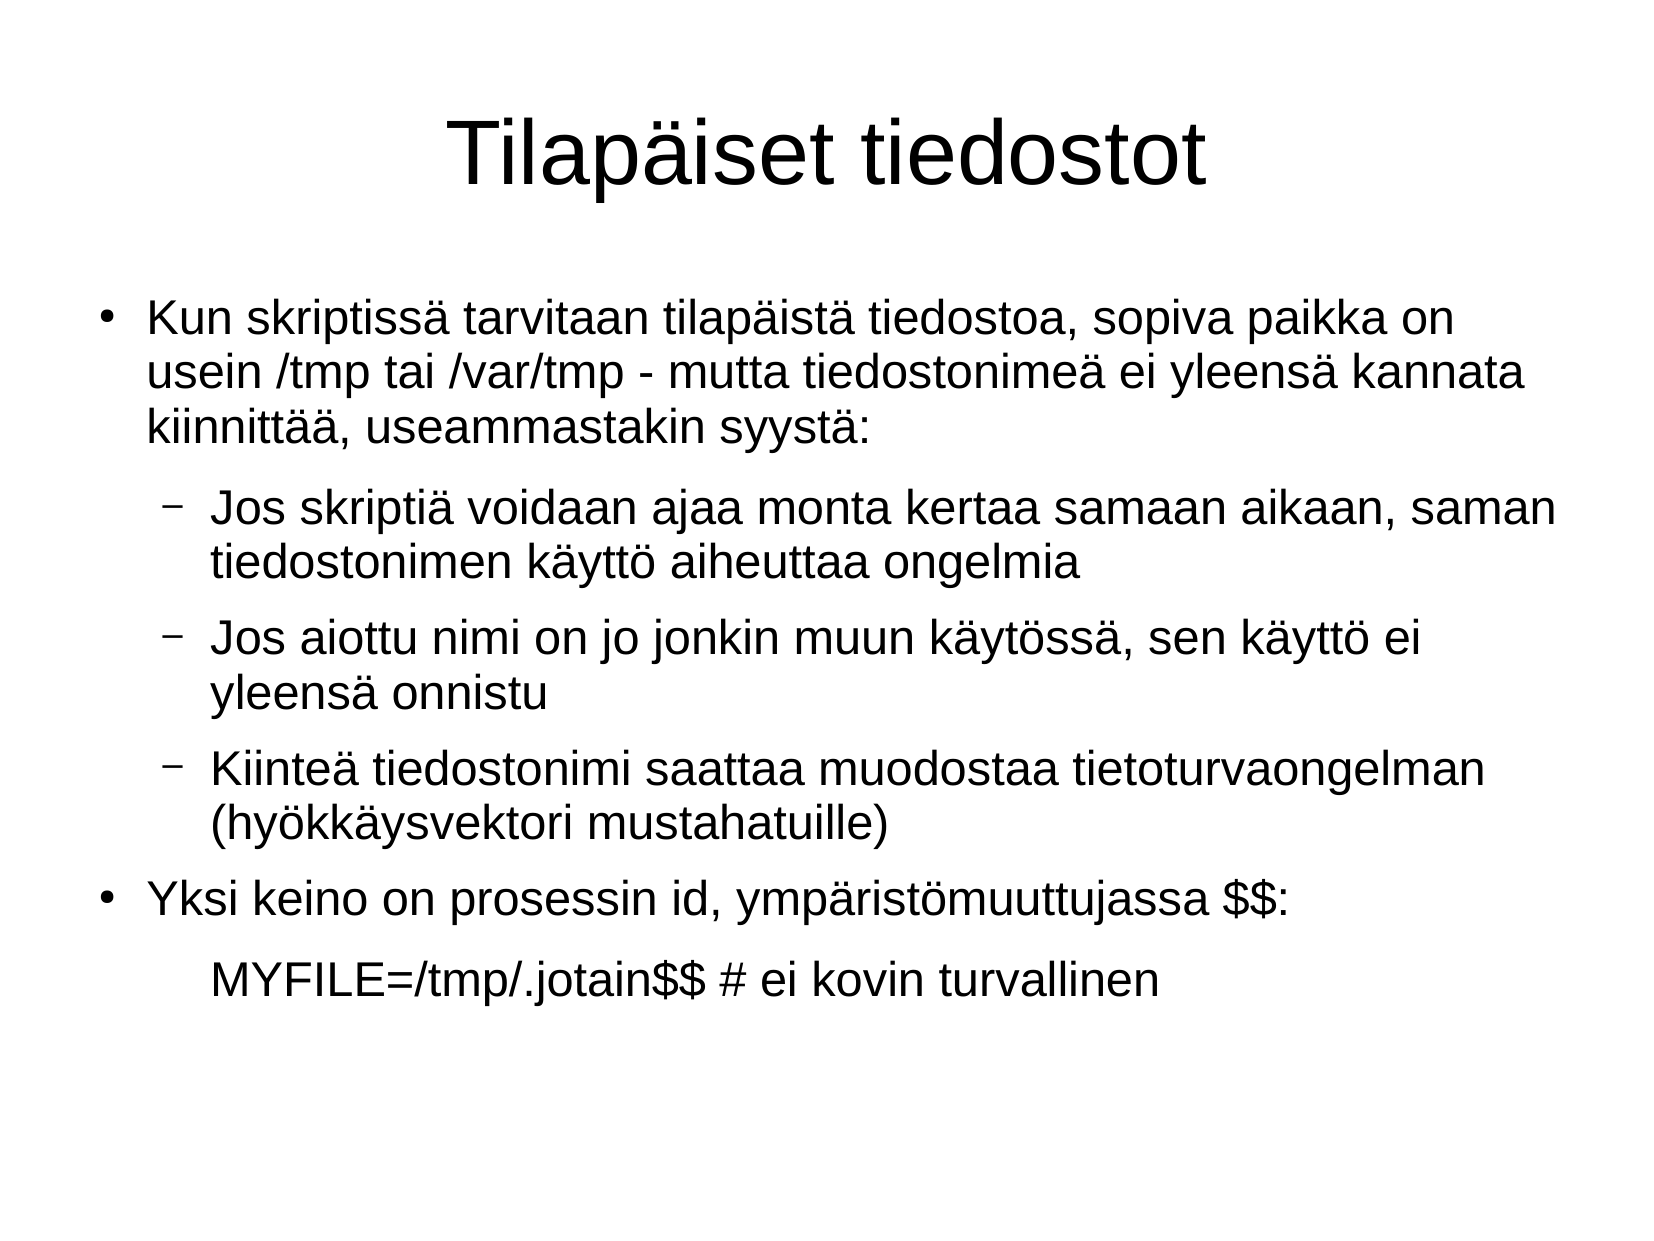

# Tilapäiset tiedostot
Kun skriptissä tarvitaan tilapäistä tiedostoa, sopiva paikka on usein /tmp tai /var/tmp - mutta tiedostonimeä ei yleensä kannata kiinnittää, useammastakin syystä:
Jos skriptiä voidaan ajaa monta kertaa samaan aikaan, saman tiedostonimen käyttö aiheuttaa ongelmia
Jos aiottu nimi on jo jonkin muun käytössä, sen käyttö ei yleensä onnistu
Kiinteä tiedostonimi saattaa muodostaa tietoturvaongelman (hyökkäysvektori mustahatuille)
Yksi keino on prosessin id, ympäristömuuttujassa $$:
MYFILE=/tmp/.jotain$$ # ei kovin turvallinen